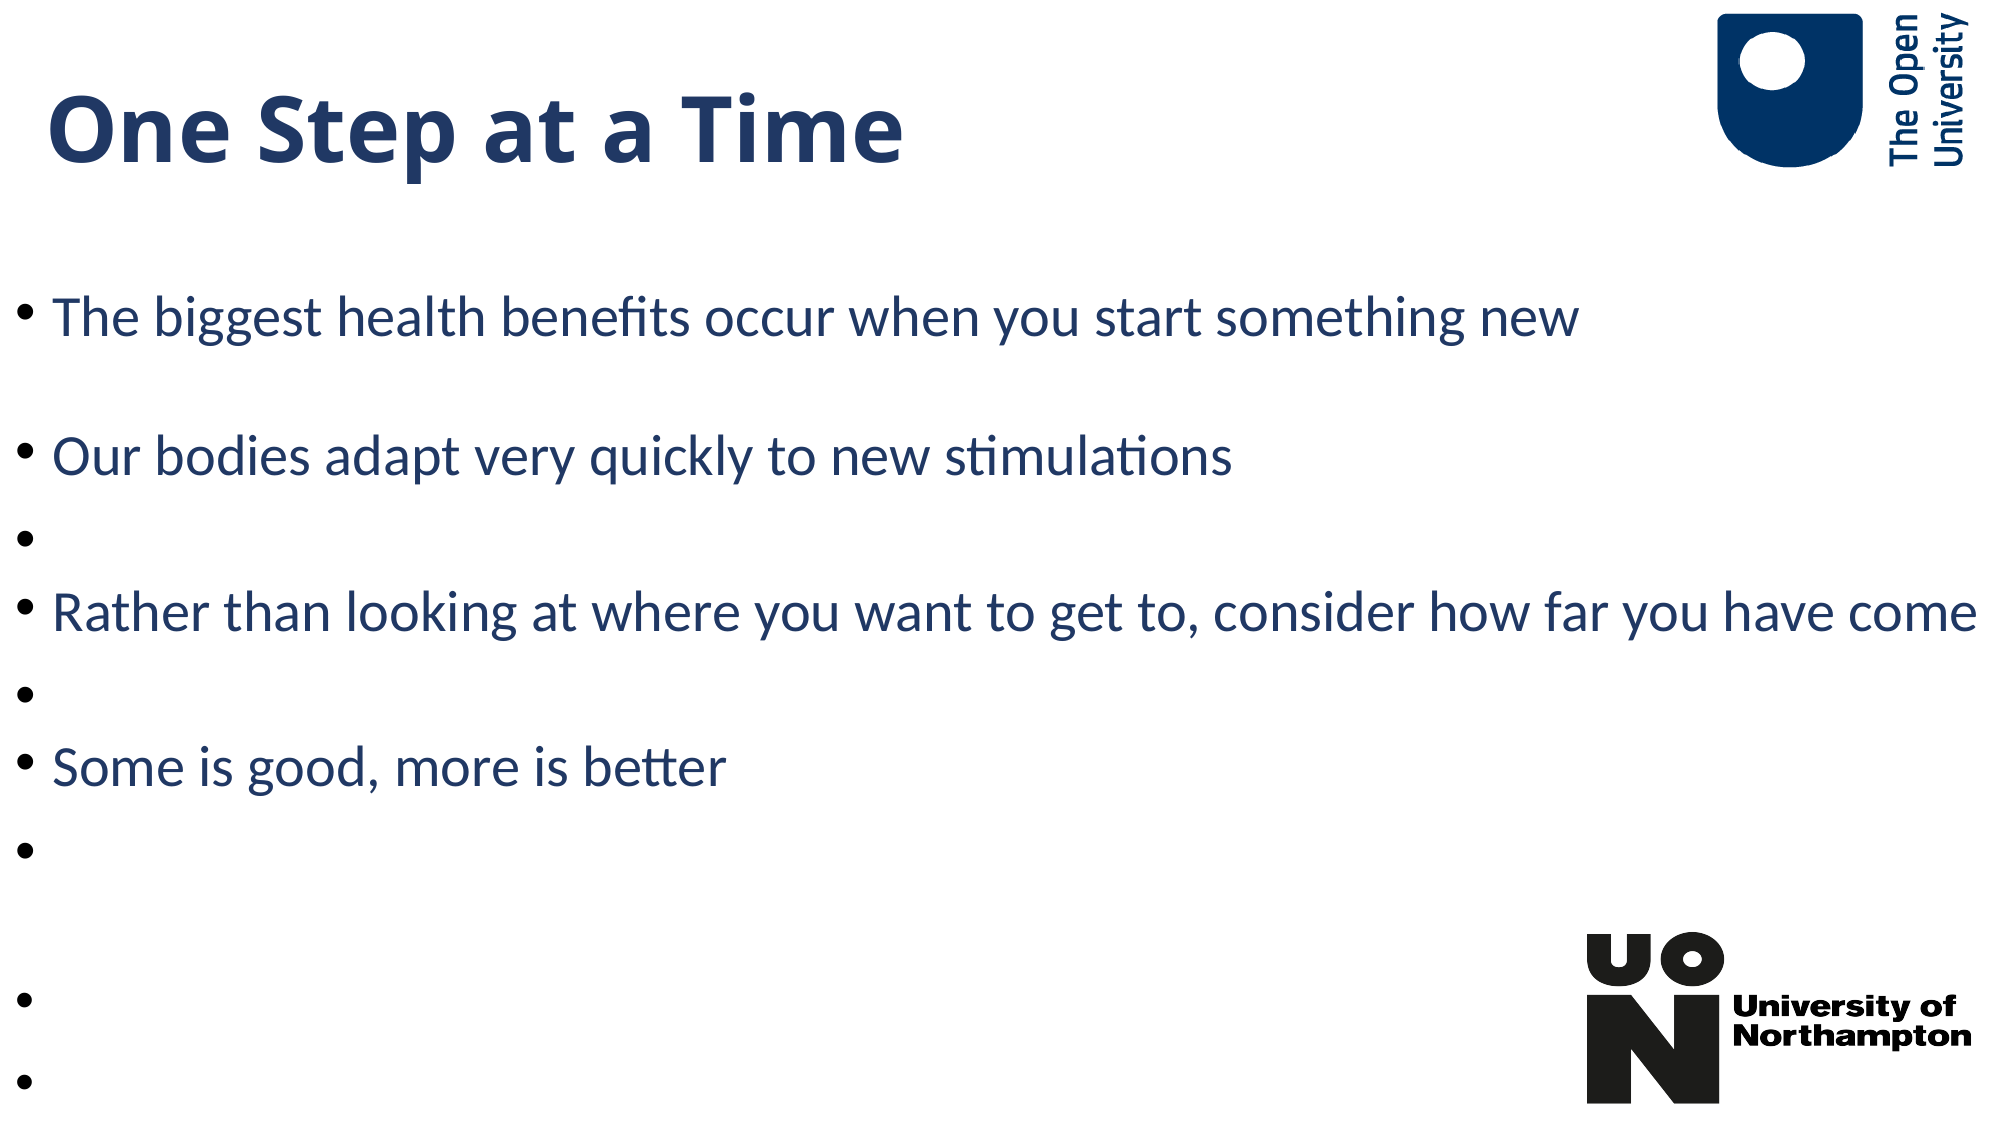

# One Step at a Time
The biggest health benefits occur when you start something new
Our bodies adapt very quickly to new stimulations
Rather than looking at where you want to get to, consider how far you have come
Some is good, more is better